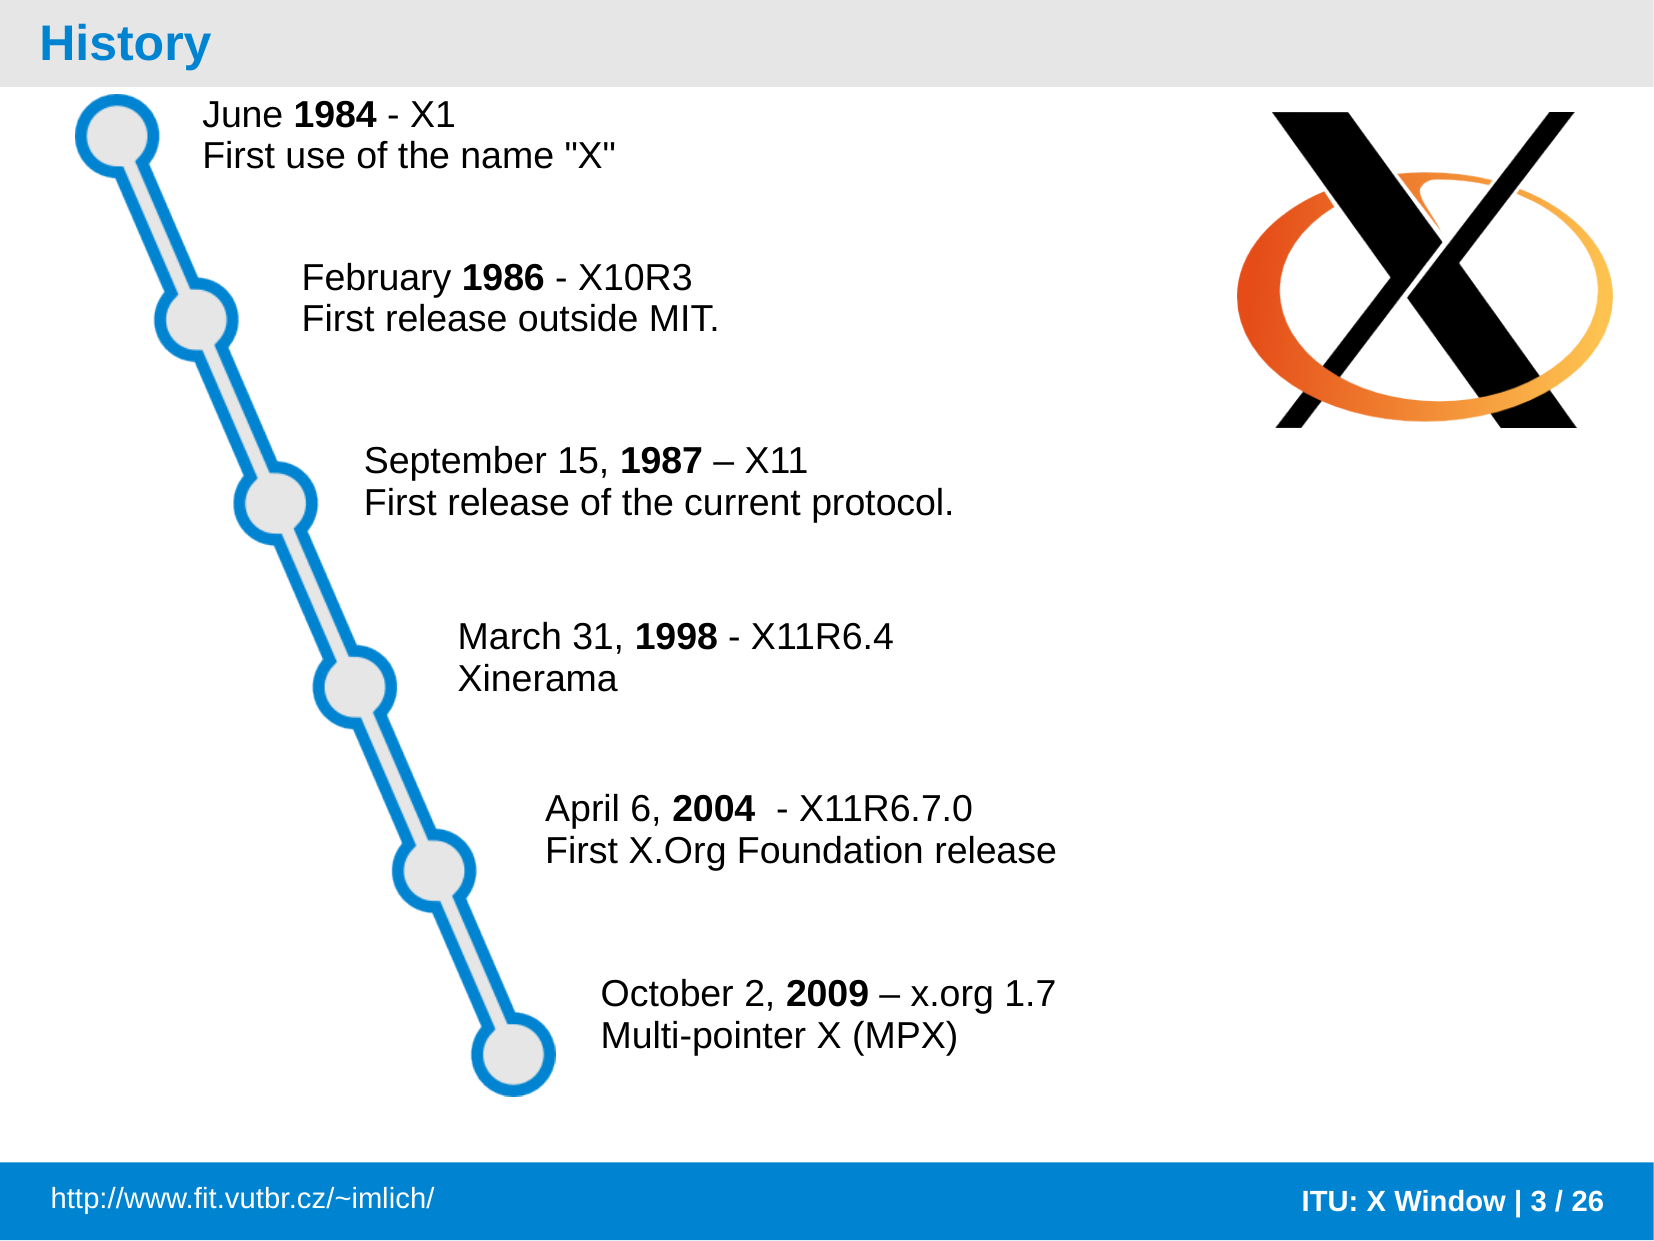

# History
June 1984 - X1
First use of the name "X"
February 1986 - X10R3
First release outside MIT.
September 15, 1987 – X11
First release of the current protocol.
March 31, 1998 - X11R6.4
Xinerama
April 6, 2004 - X11R6.7.0
First X.Org Foundation release
October 2, 2009 – x.org 1.7
Multi-pointer X (MPX)